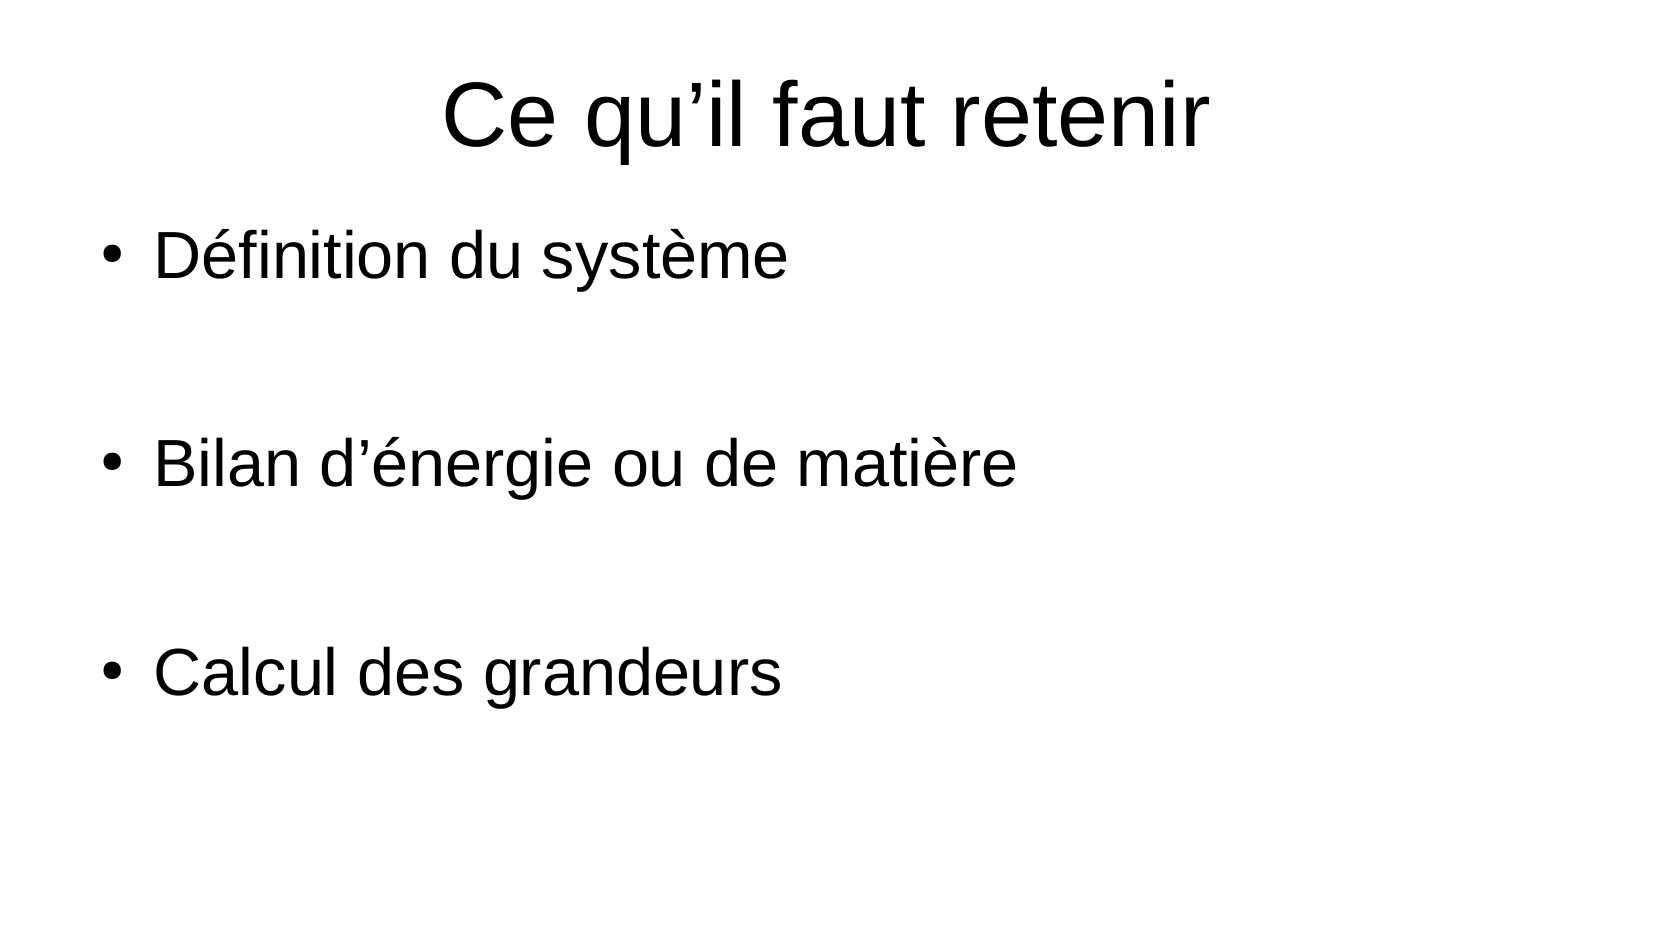

# Ce qu’il faut retenir
Définition du système
Bilan d’énergie ou de matière
Calcul des grandeurs